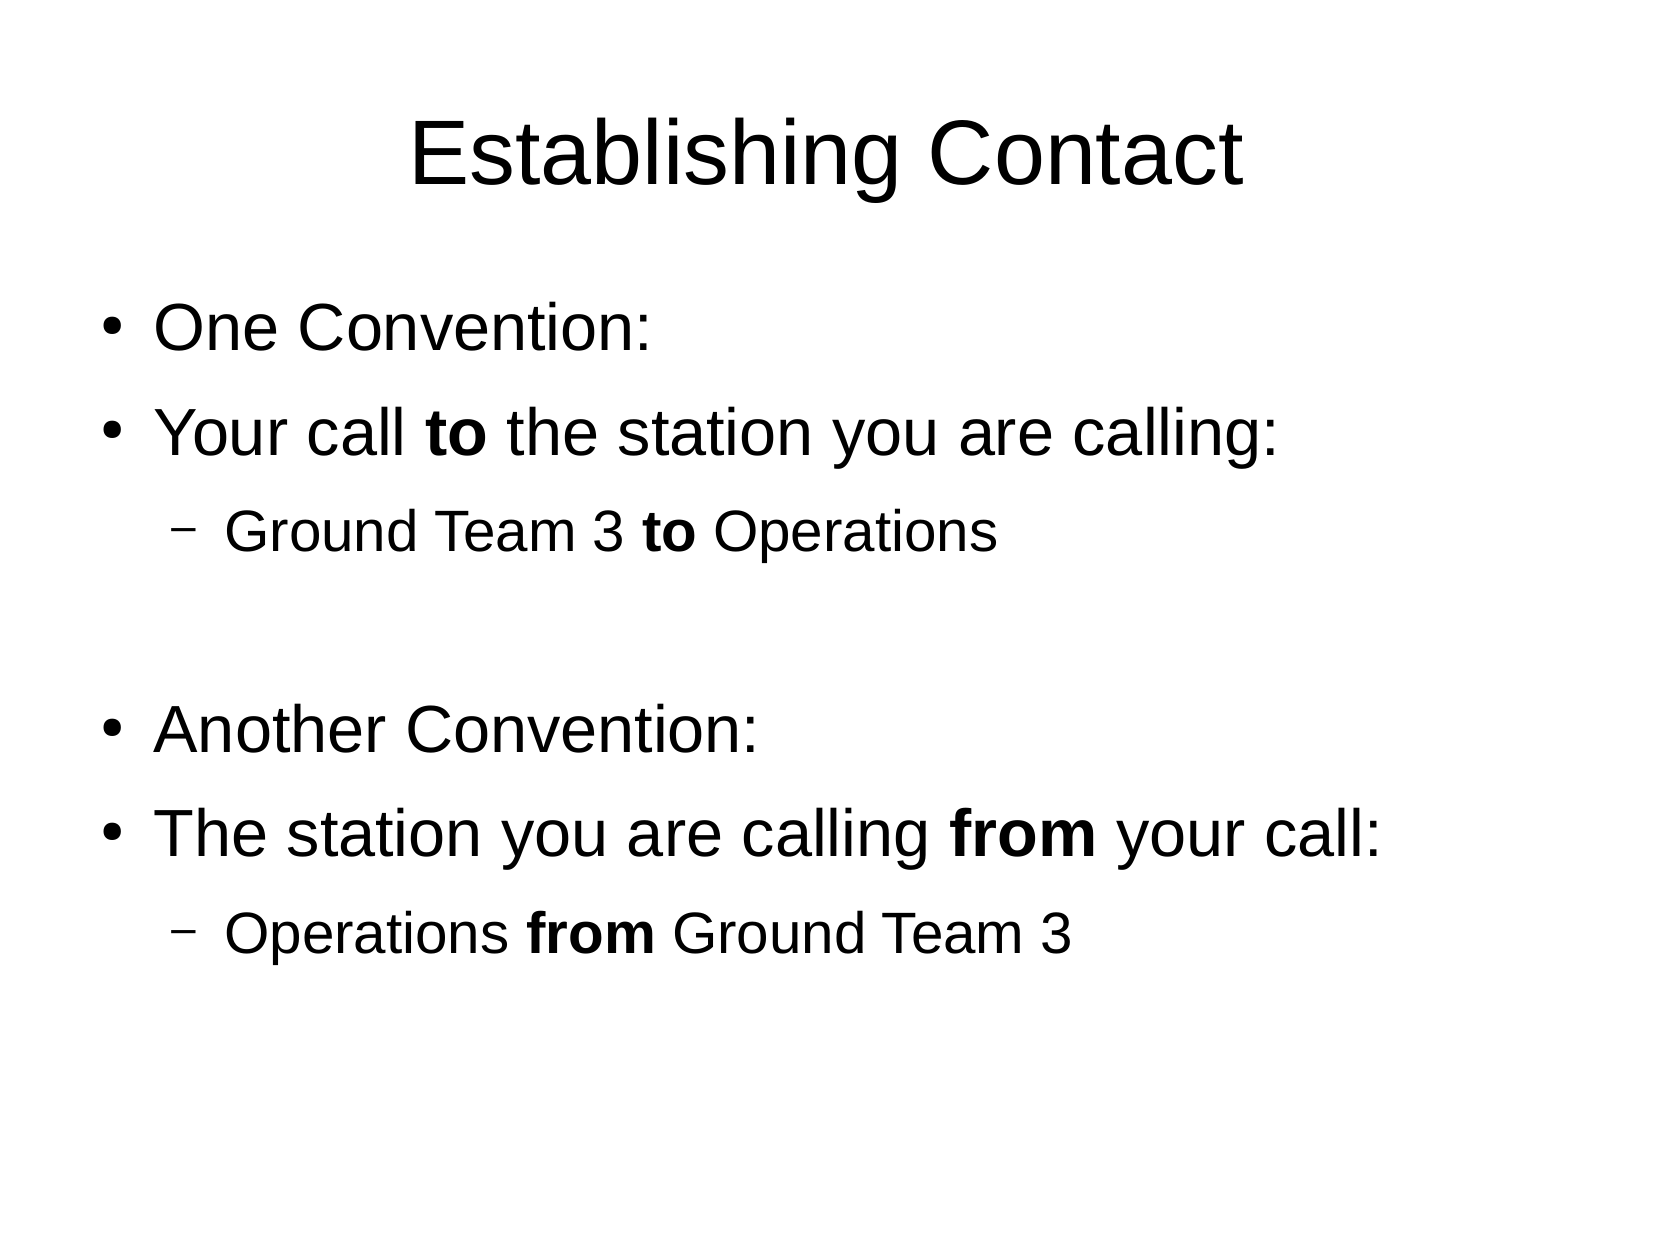

# Establishing Contact
One Convention:
Your call to the station you are calling:
Ground Team 3 to Operations
Another Convention:
The station you are calling from your call:
Operations from Ground Team 3